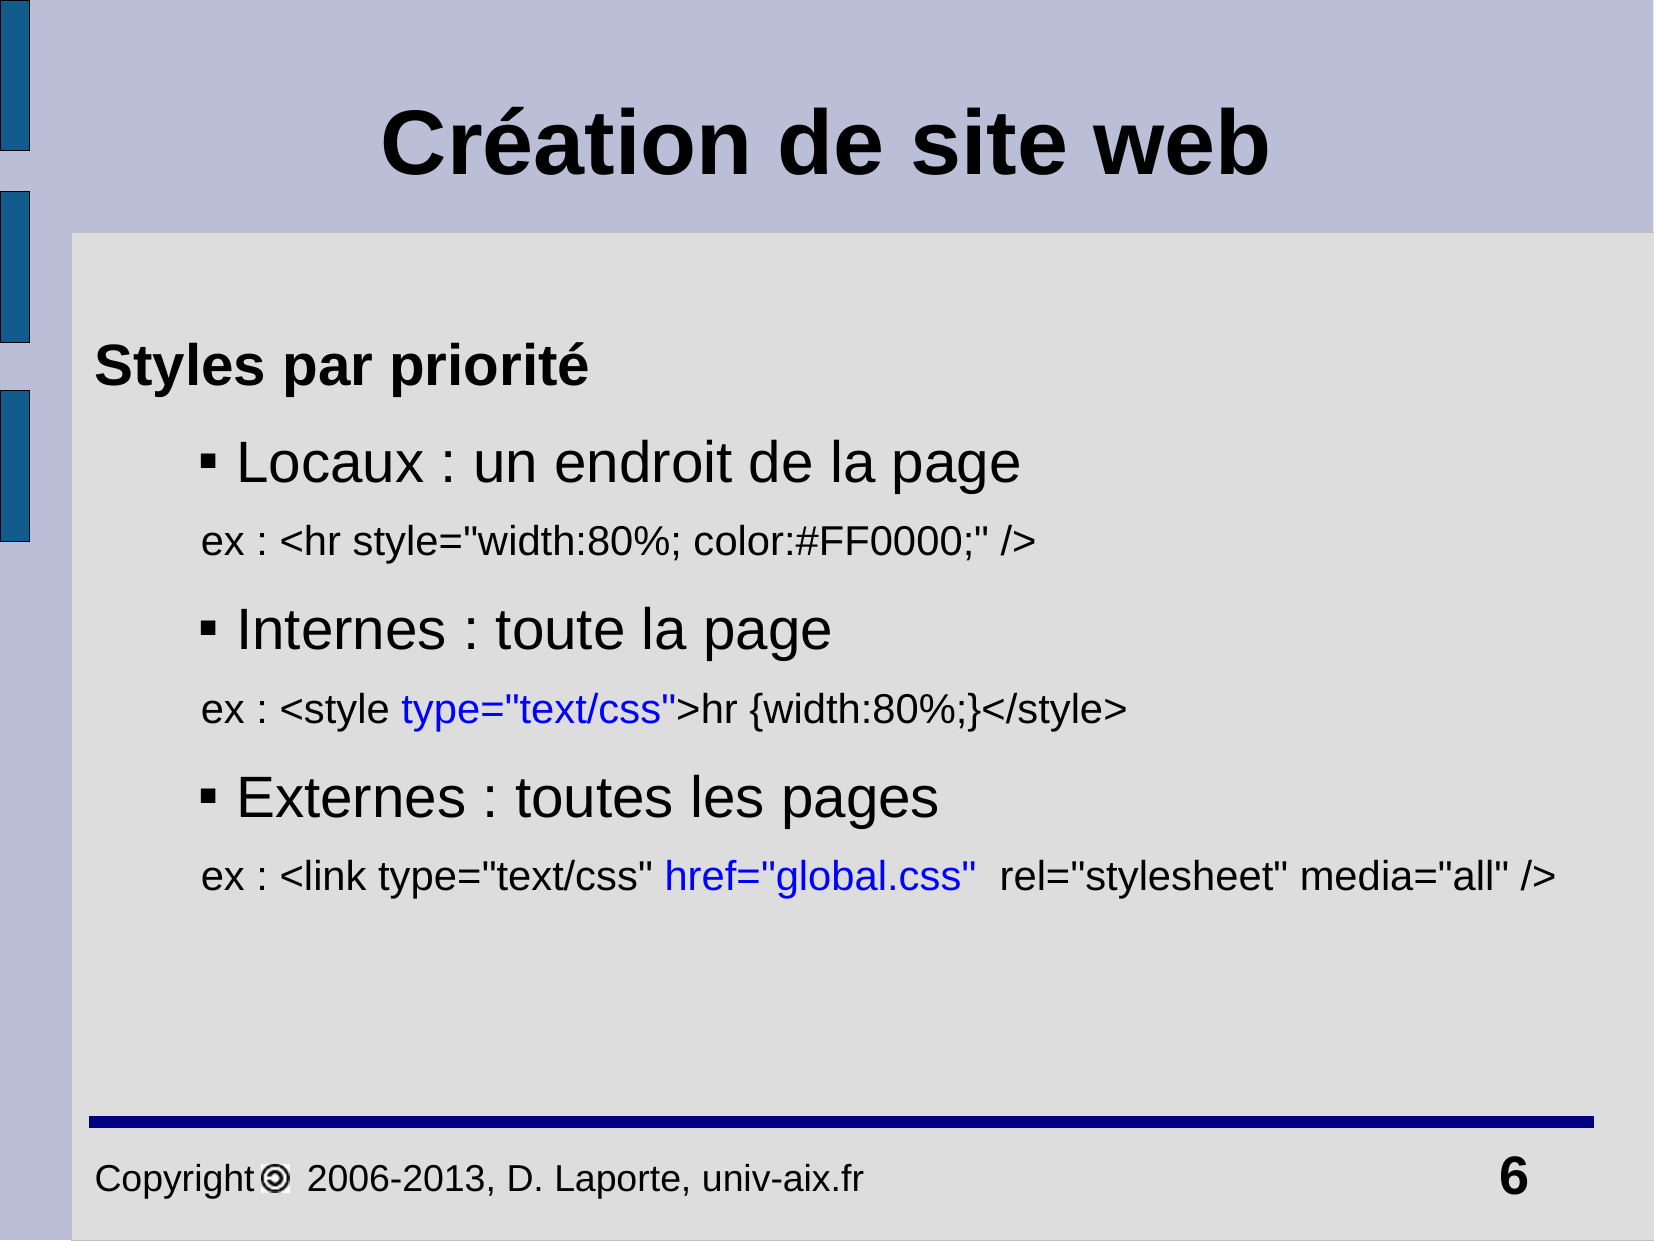

Styles par priorité
Locaux : un endroit de la page
ex : <hr style="width:80%; color:#FF0000;" />
Internes : toute la page
ex : <style type="text/css">hr {width:80%;}</style>
Externes : toutes les pages
ex : <link type="text/css" href="global.css" rel="stylesheet" media="all" />